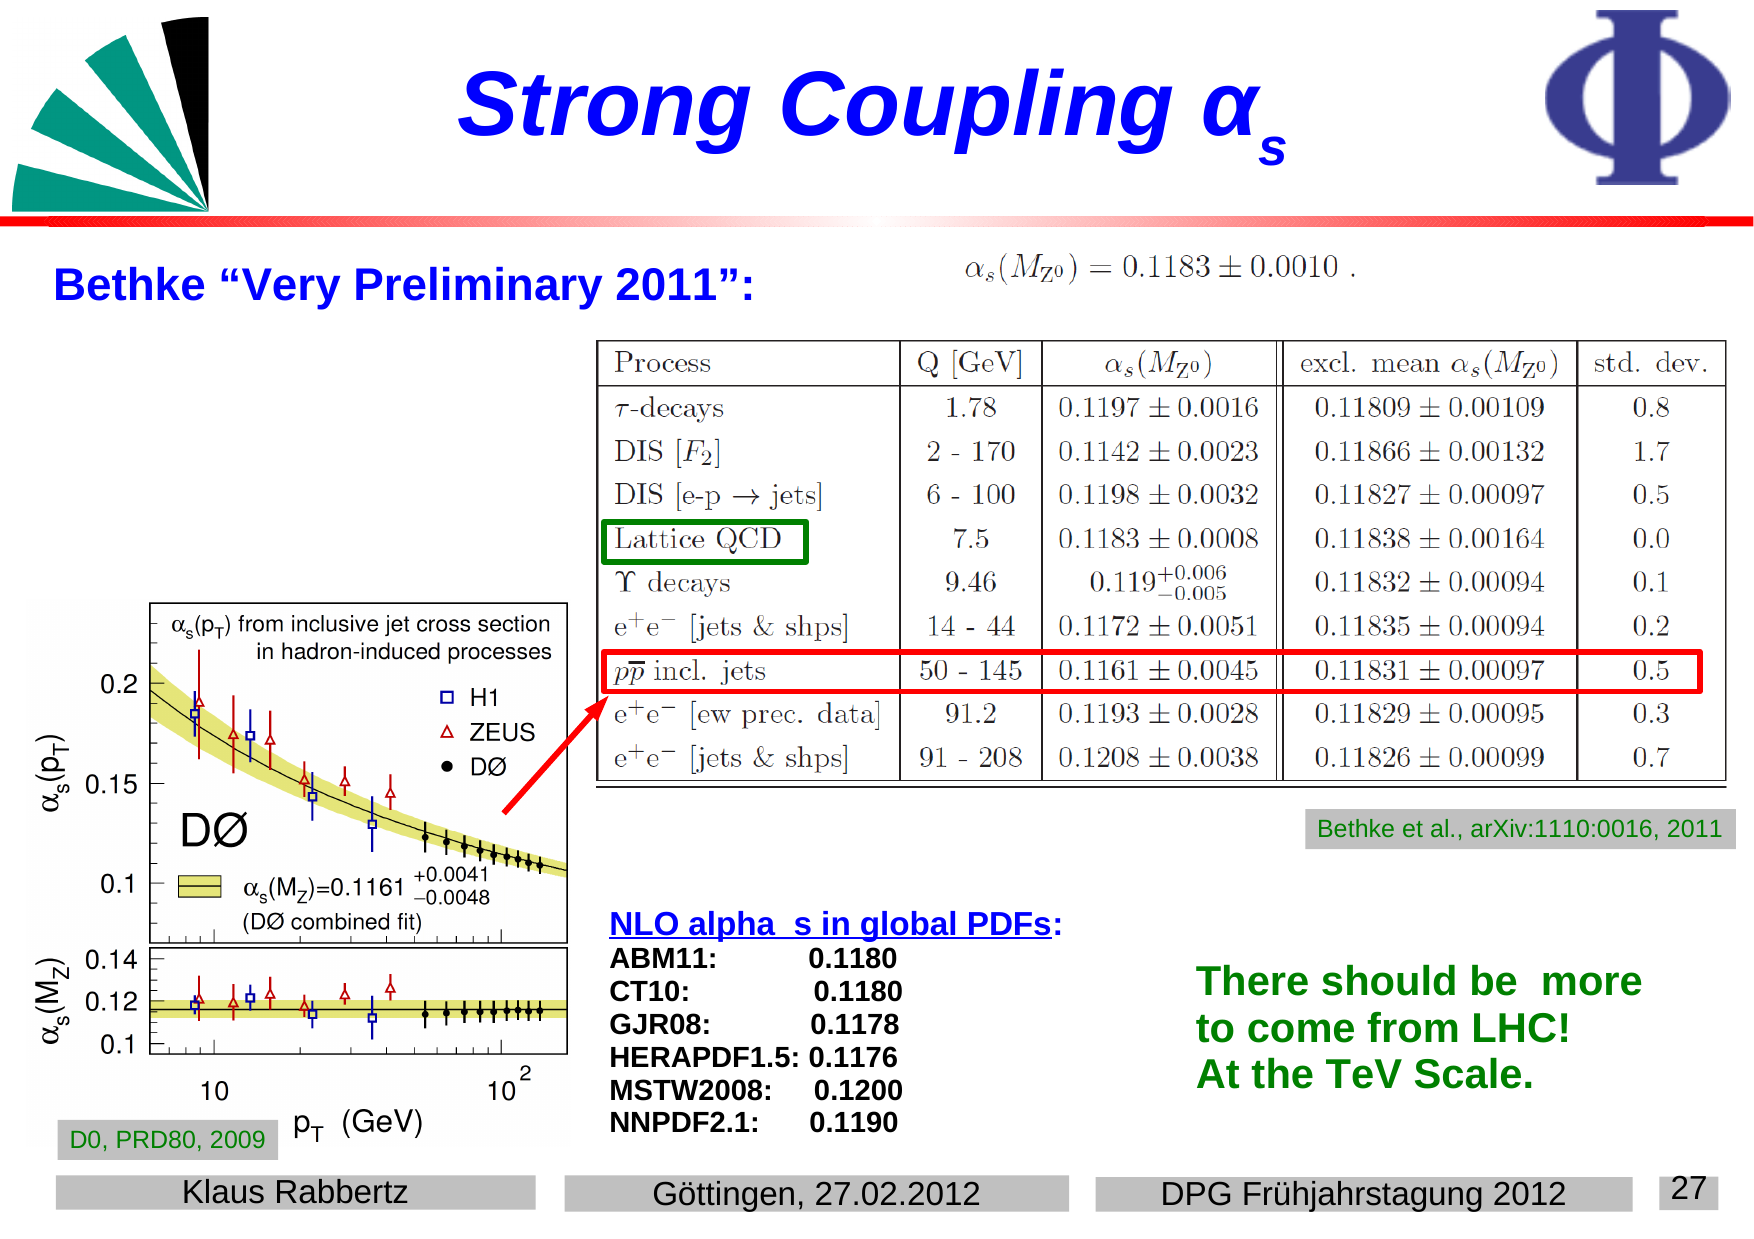

# Strong Coupling αs
Bethke “Very Preliminary 2011”:
Bethke et al., arXiv:1110:0016, 2011
NLO alpha_s in global PDFs:
ABM11: 0.1180
CT10: 0.1180
GJR08: 0.1178
HERAPDF1.5: 0.1176
MSTW2008: 0.1200
NNPDF2.1: 0.1190
There should be more
to come from LHC!
At the TeV Scale.
D0, PRD80, 2009